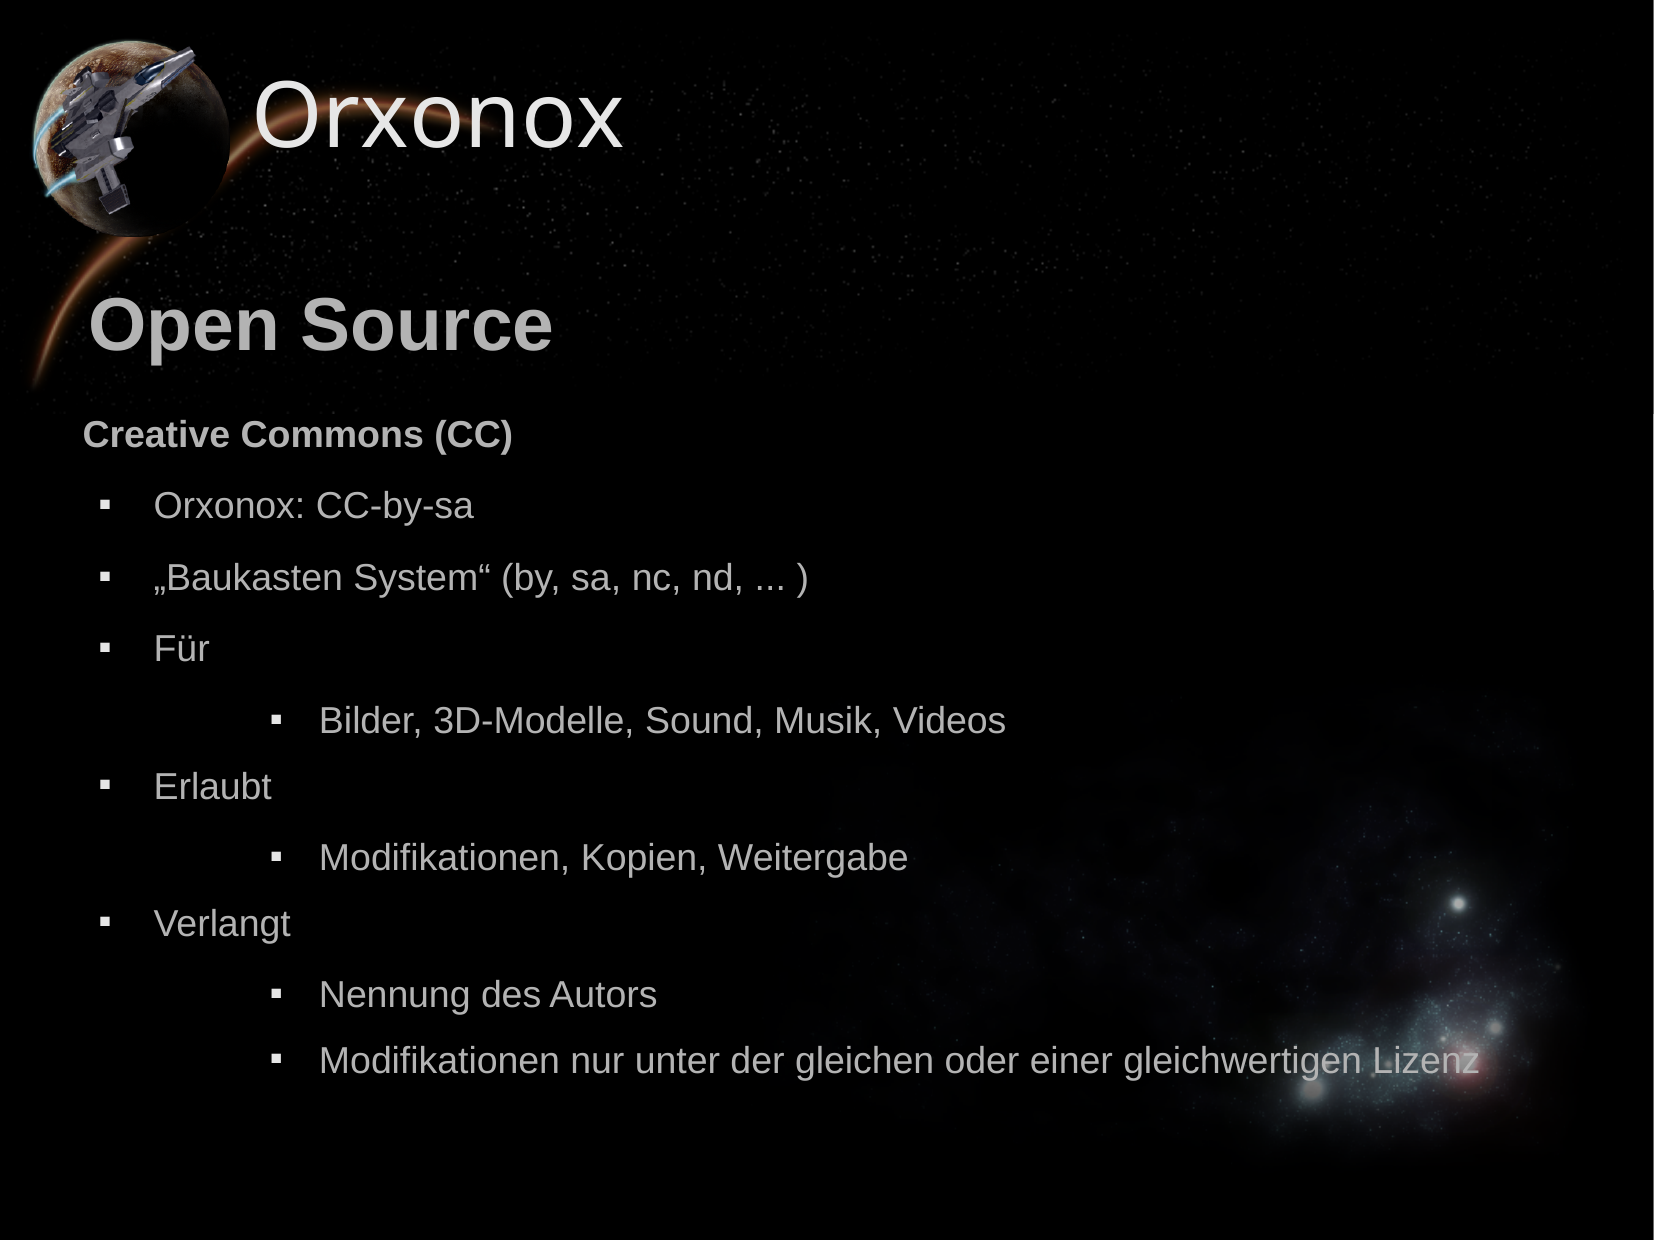

# Open Source
Creative Commons (CC)
Orxonox: CC-by-sa
„Baukasten System“ (by, sa, nc, nd, ... )
Für
Bilder, 3D-Modelle, Sound, Musik, Videos
Erlaubt
Modifikationen, Kopien, Weitergabe
Verlangt
Nennung des Autors
Modifikationen nur unter der gleichen oder einer gleichwertigen Lizenz